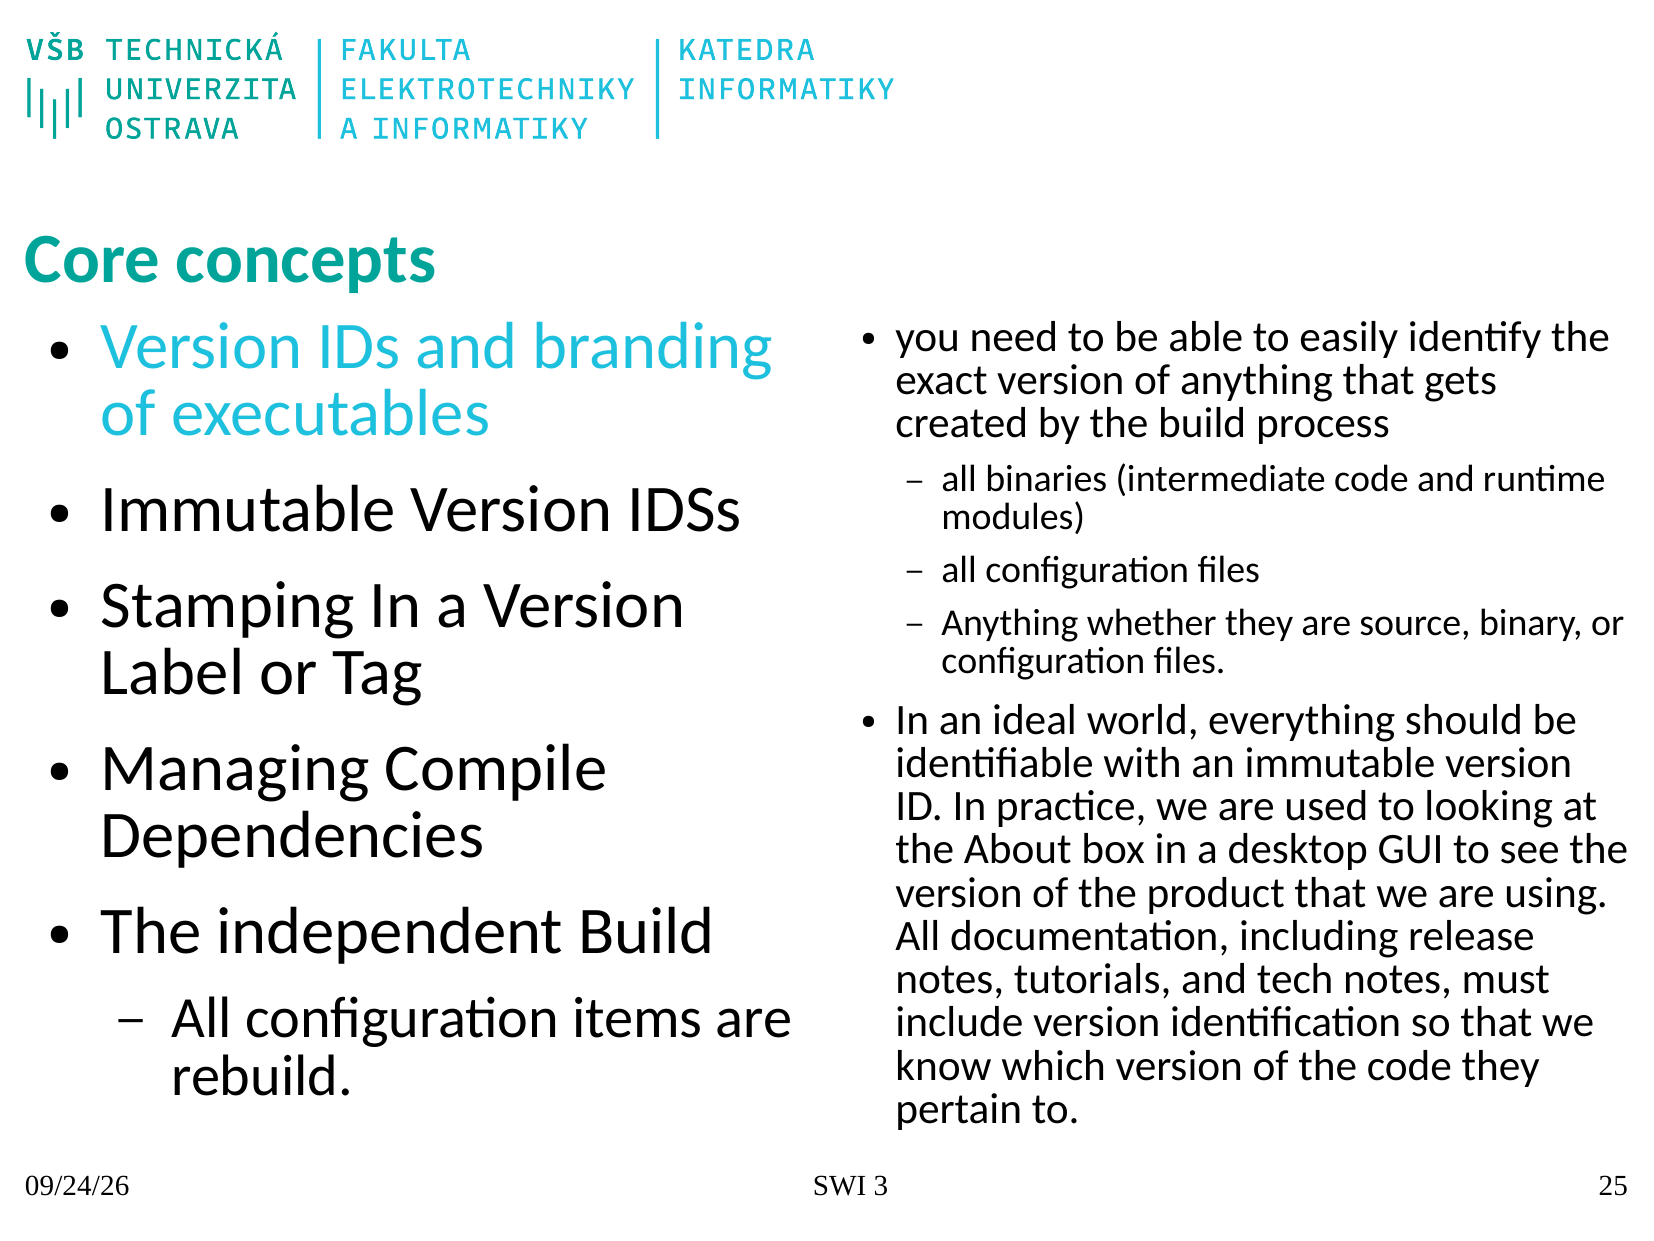

# Core concepts
Version IDs and branding of executables
Immutable Version IDSs
Stamping In a Version Label or Tag
Managing Compile Dependencies
The independent Build
All configuration items are rebuild.
you need to be able to easily identify the exact version of anything that gets created by the build process
all binaries (intermediate code and runtime modules)
all configuration files
Anything whether they are source, binary, or configuration files.
In an ideal world, everything should be identifiable with an immutable version ID. In practice, we are used to looking at the About box in a desktop GUI to see the version of the product that we are using. All documentation, including release notes, tutorials, and tech notes, must include version identification so that we know which version of the code they pertain to.
SWI 3
25